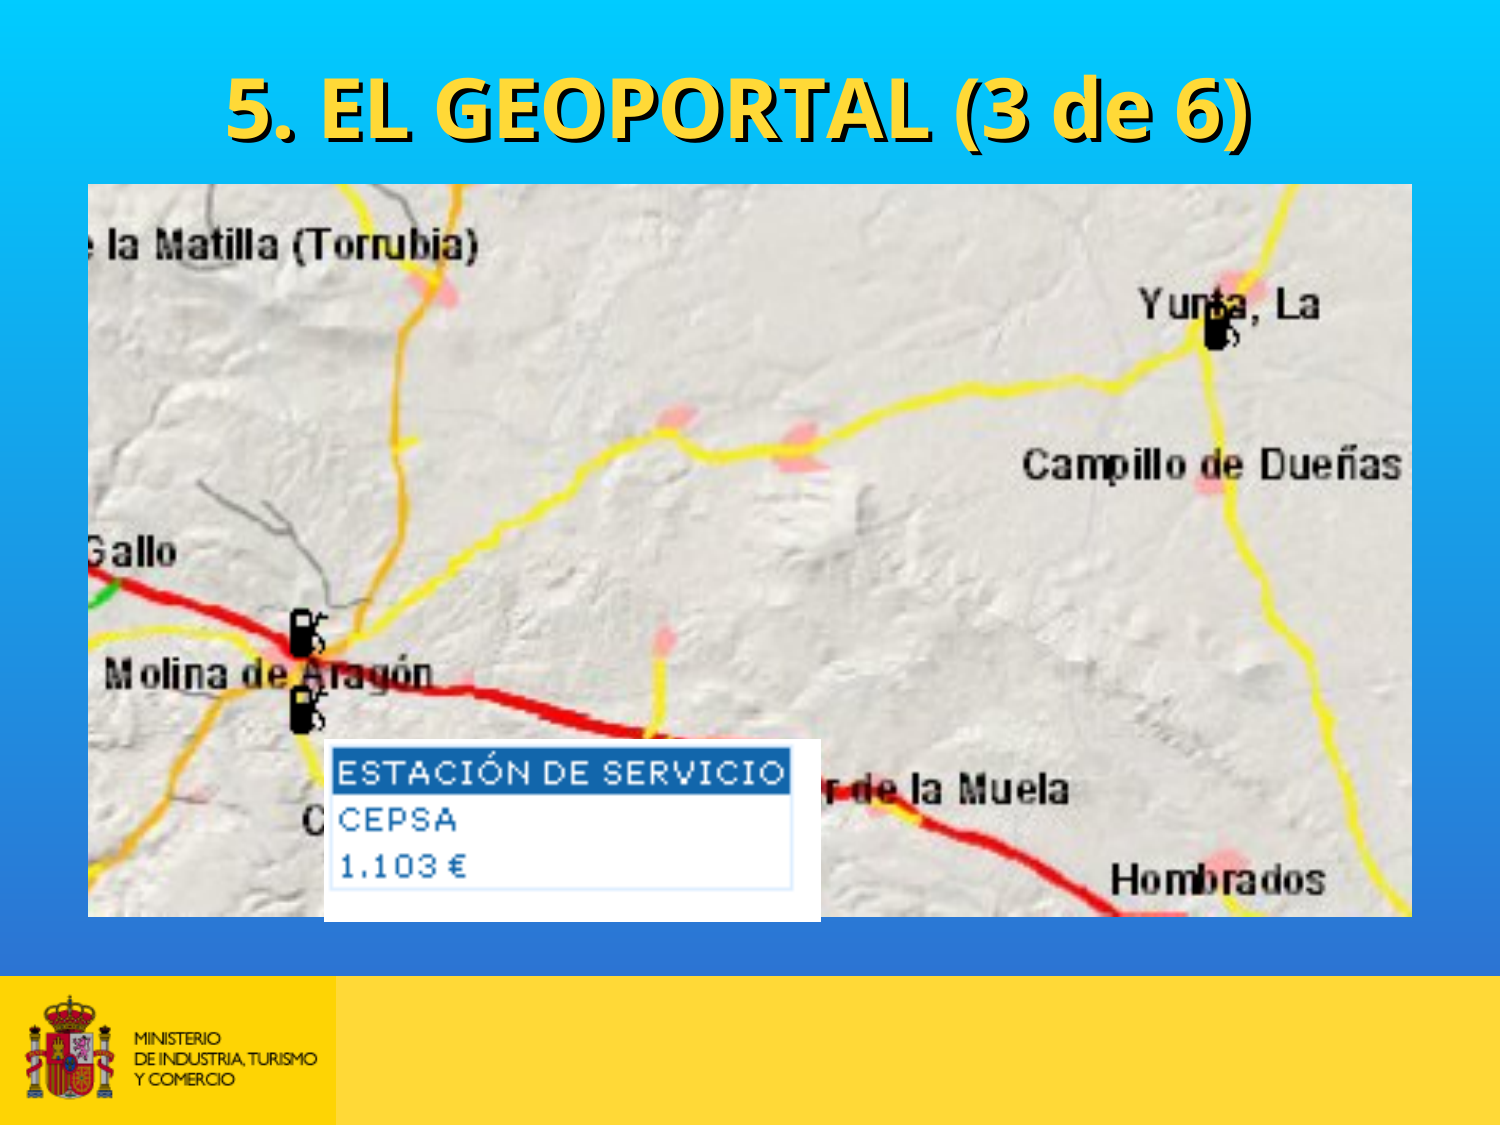

# 5. EL GEOPORTAL (3 de 6)